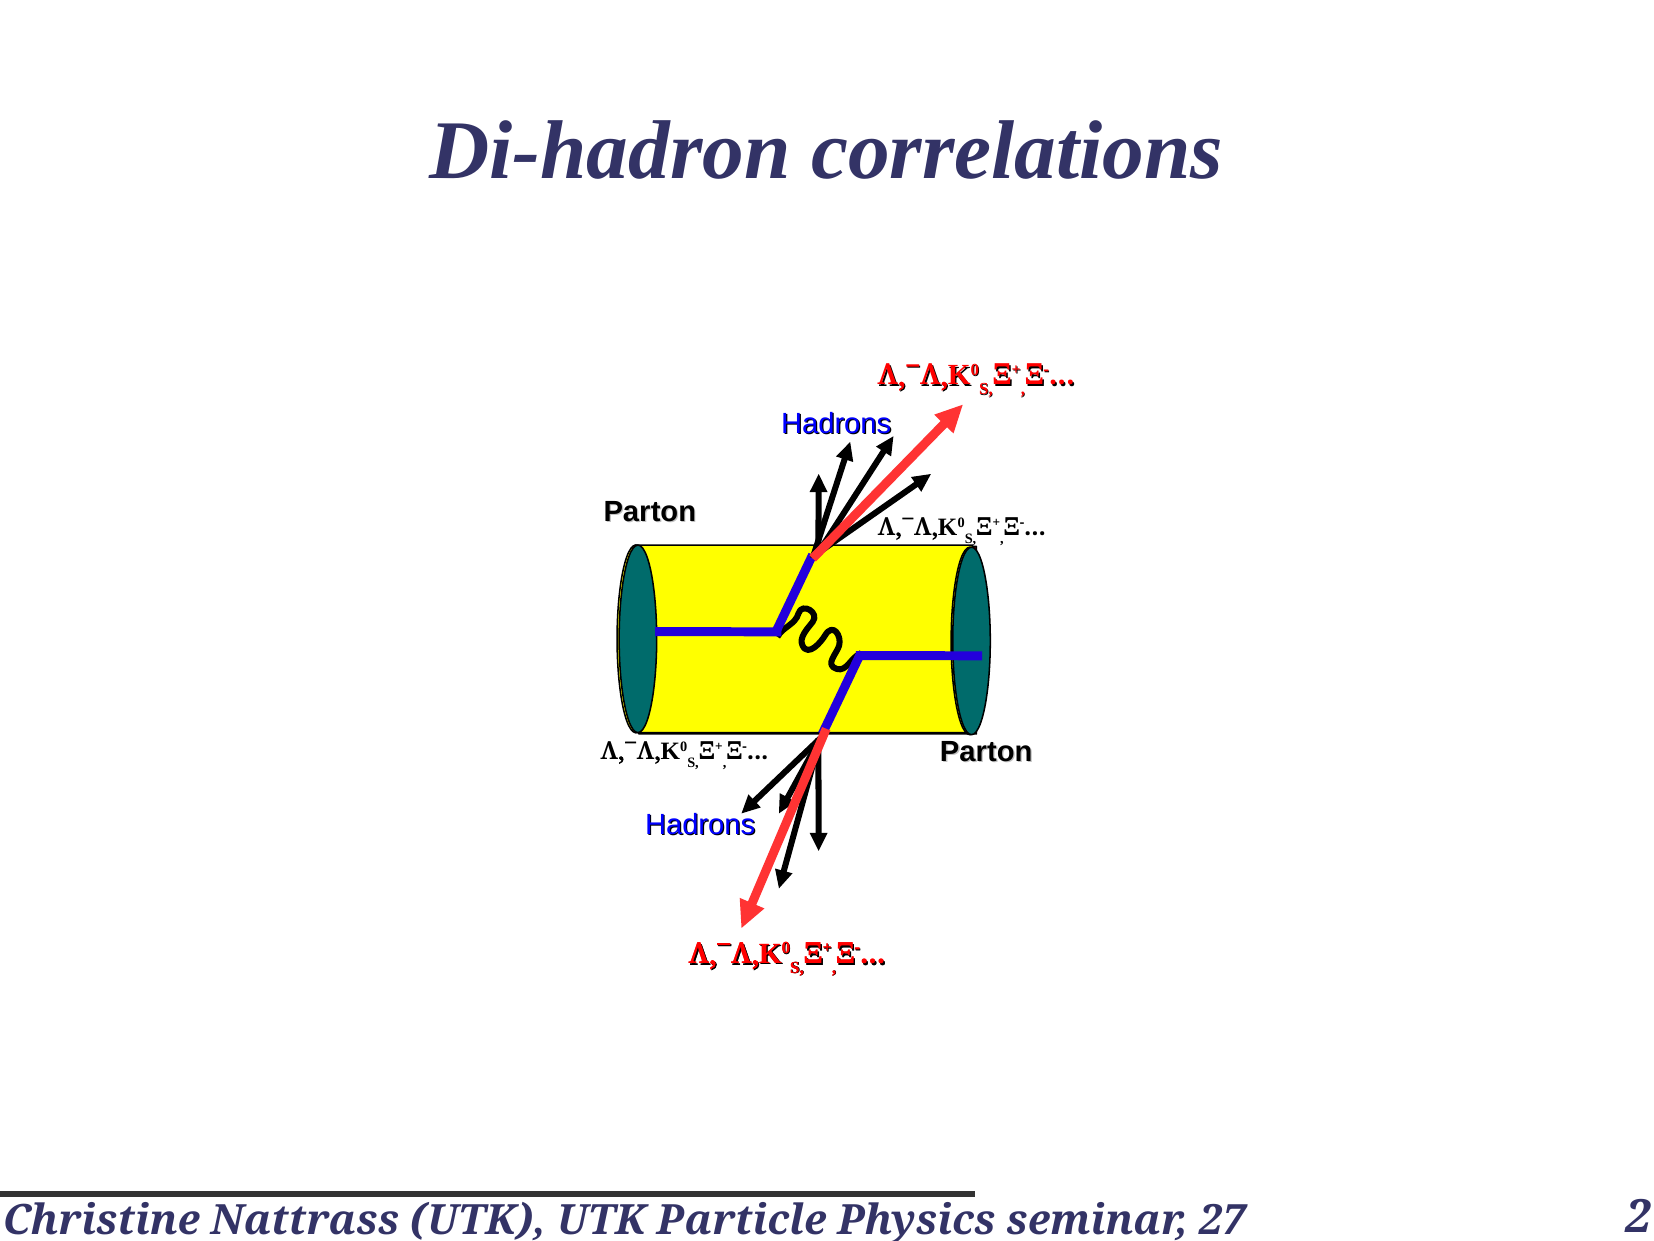

# Di-hadron correlations
ΛΛK0S,Ξ+,Ξ-...
Hadrons
Parton
ΛΛK0S,Ξ+,Ξ-...
Parton
ΛΛK0S,Ξ+,Ξ-...
Hadrons
ΛΛK0S,Ξ+,Ξ-...
ΛΛK0S,Ξ+,Ξ-...